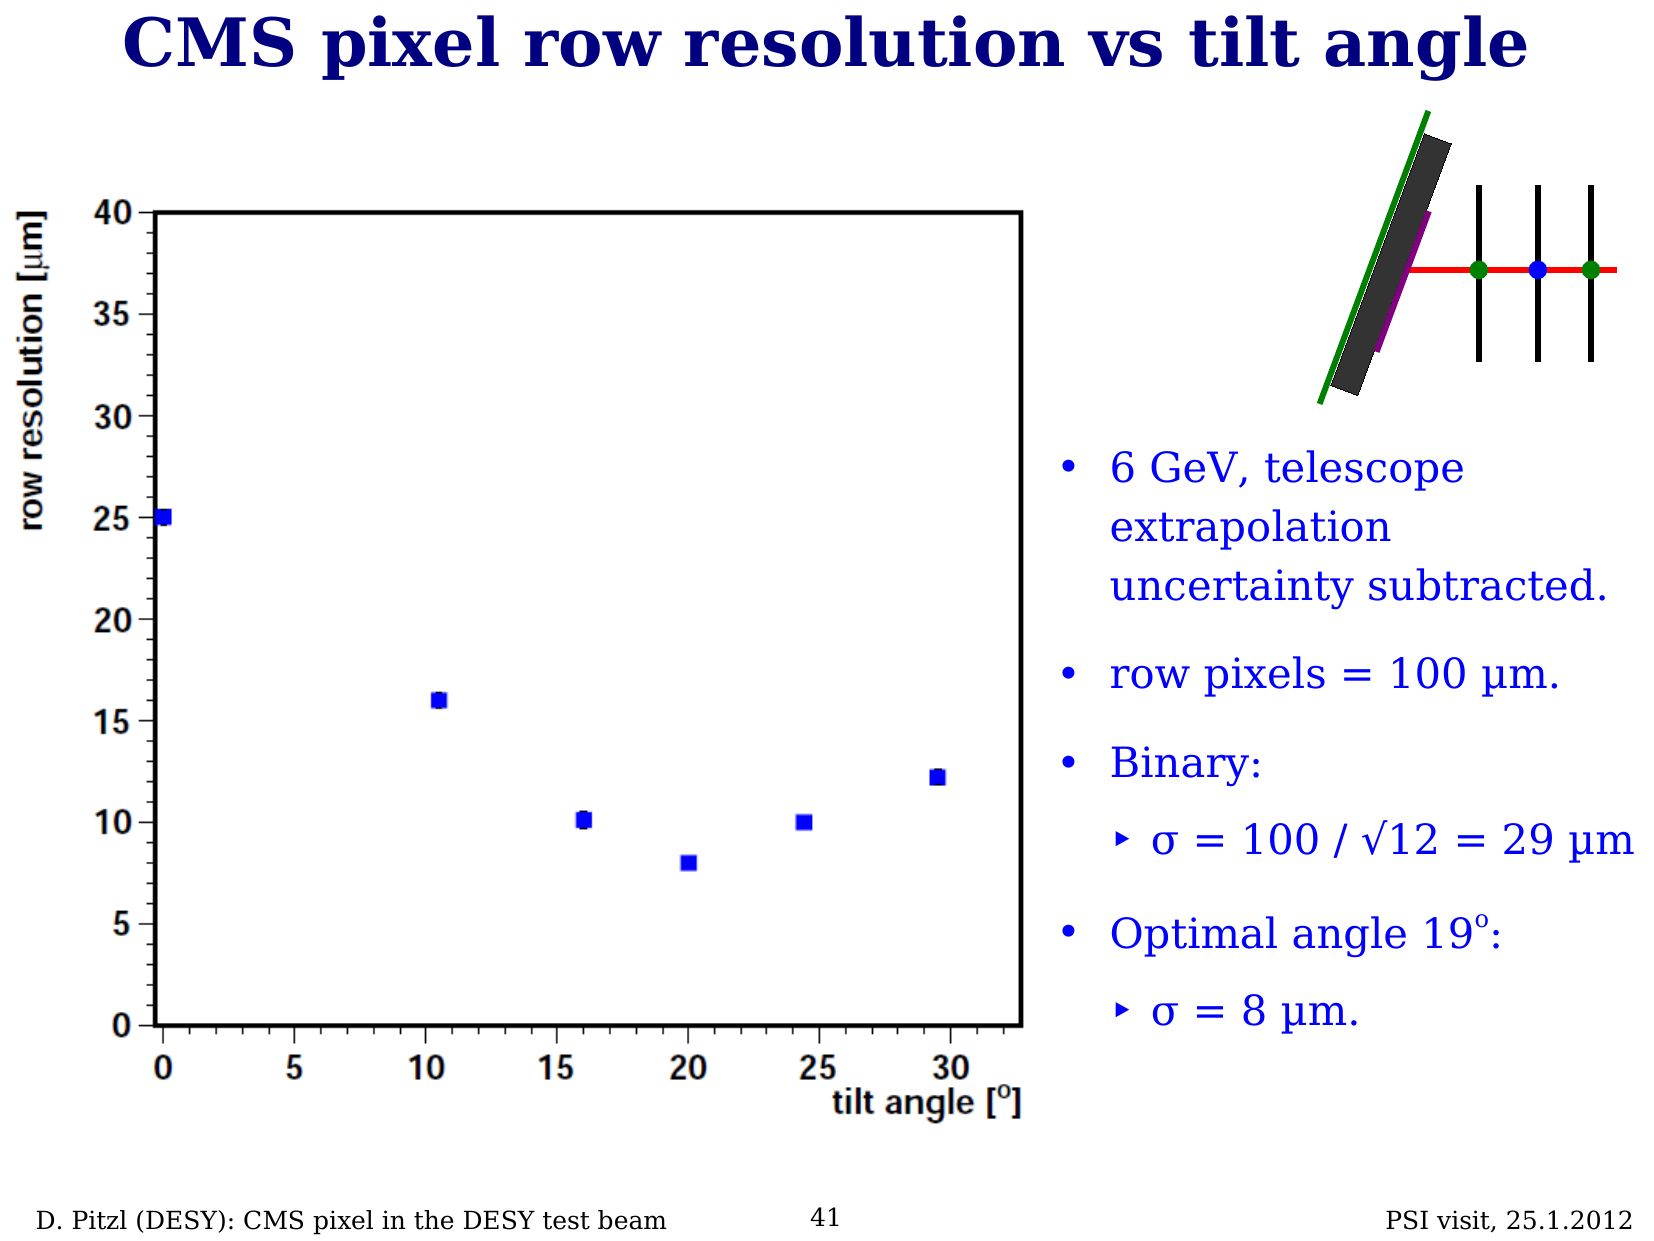

# CMS pixel row resolution vs tilt angle
6 GeV, telescope extrapolation uncertainty subtracted.
row pixels = 100 µm.
Binary:
σ = 100 / √12 = 29 µm
Optimal angle 19o:
σ = 8 µm.